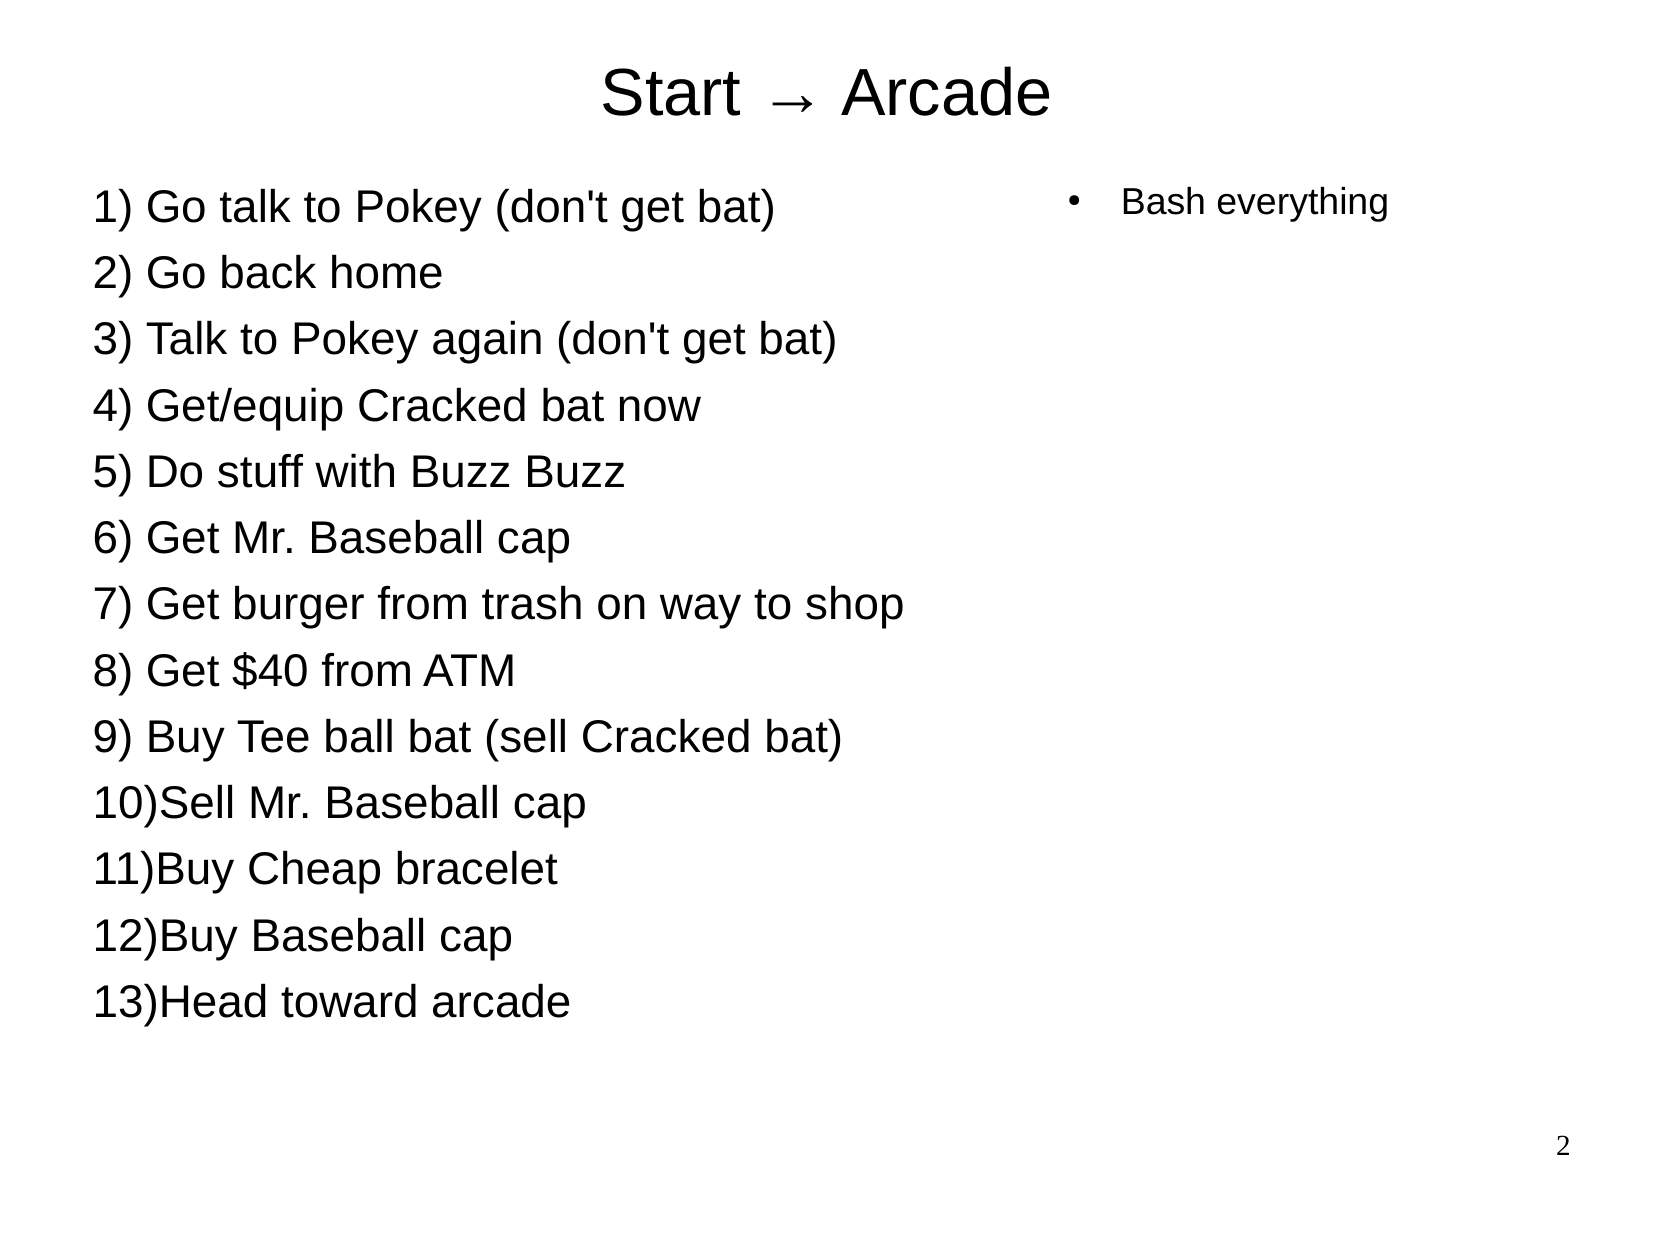

# Start → Arcade
Go talk to Pokey (don't get bat)
Go back home
Talk to Pokey again (don't get bat)
Get/equip Cracked bat now
Do stuff with Buzz Buzz
Get Mr. Baseball cap
Get burger from trash on way to shop
Get $40 from ATM
Buy Tee ball bat (sell Cracked bat)
Sell Mr. Baseball cap
Buy Cheap bracelet
Buy Baseball cap
Head toward arcade
Bash everything
2